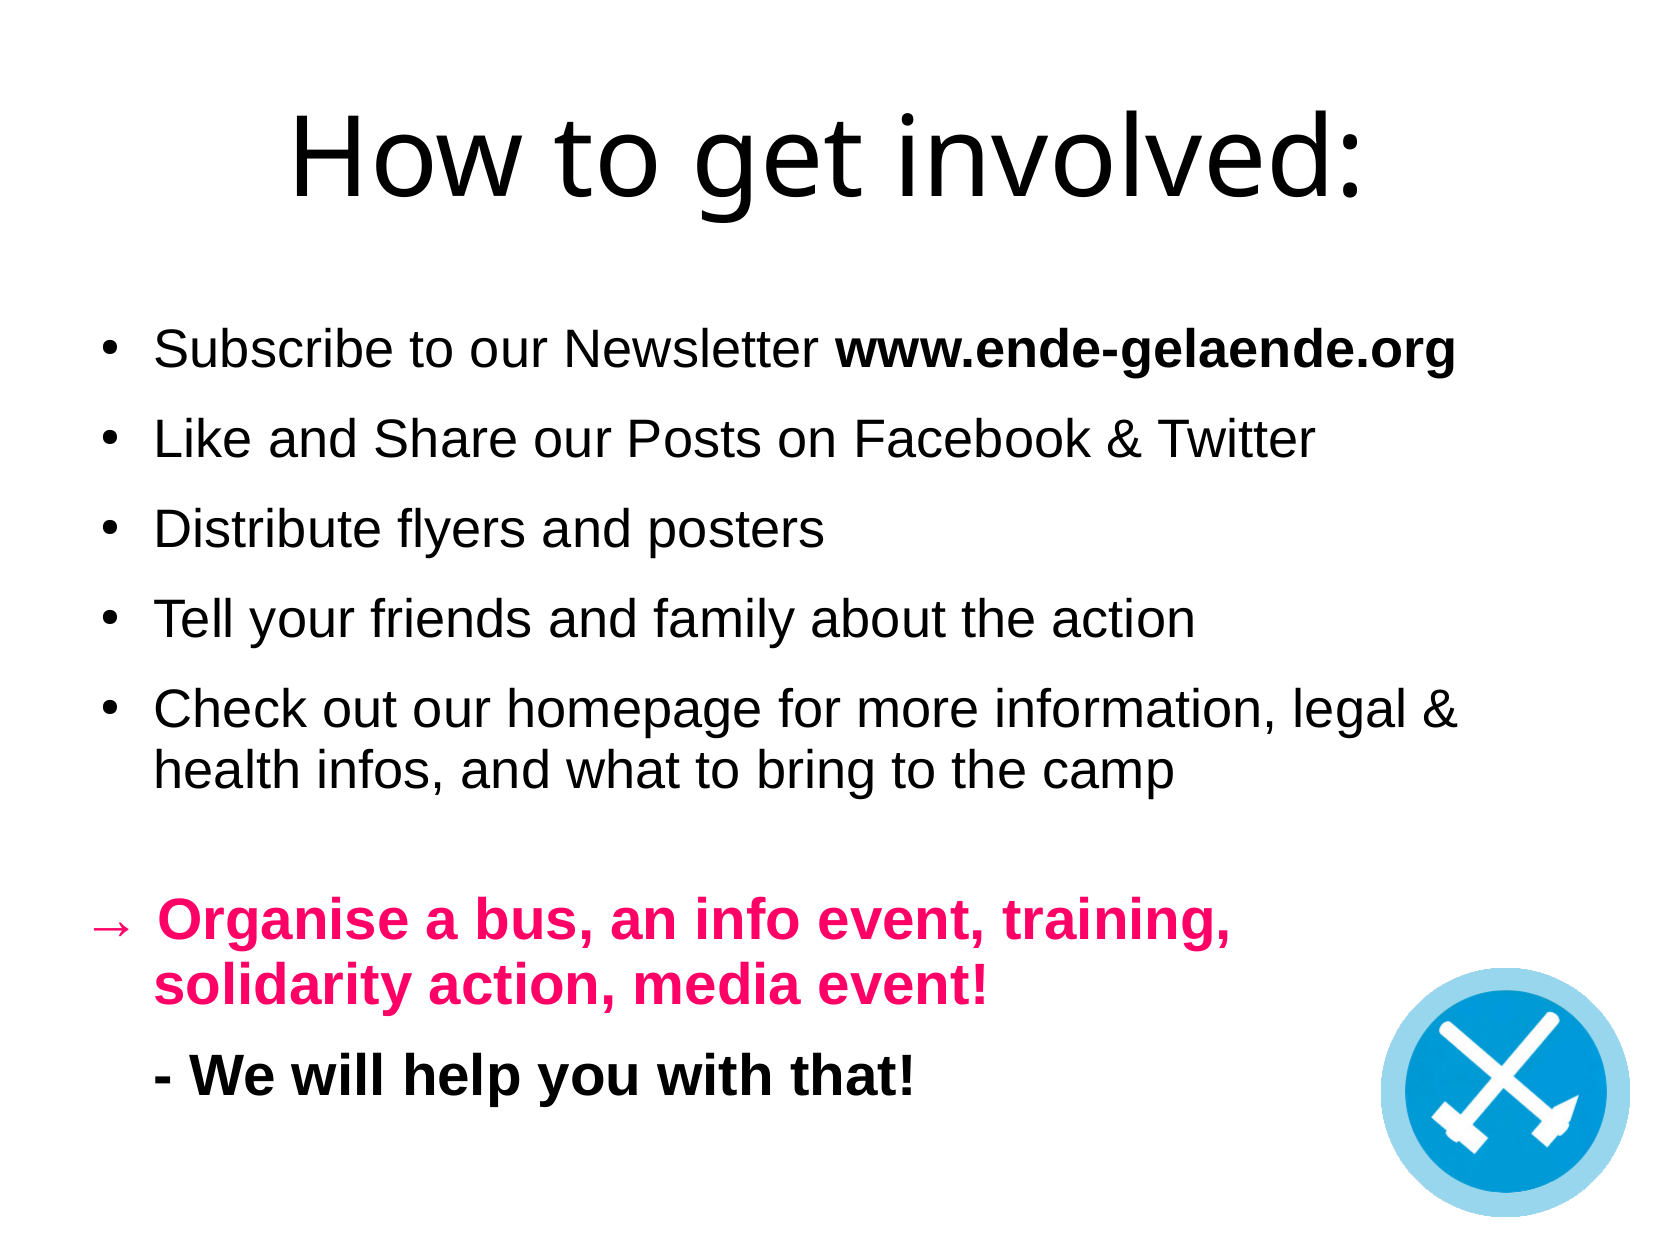

# How to get involved:
Subscribe to our Newsletter www.ende-gelaende.org
Like and Share our Posts on Facebook & Twitter
Distribute flyers and posters
Tell your friends and family about the action
Check out our homepage for more information, legal & health infos, and what to bring to the camp
→ Organise a bus, an info event, training,
solidarity action, media event!
- We will help you with that!